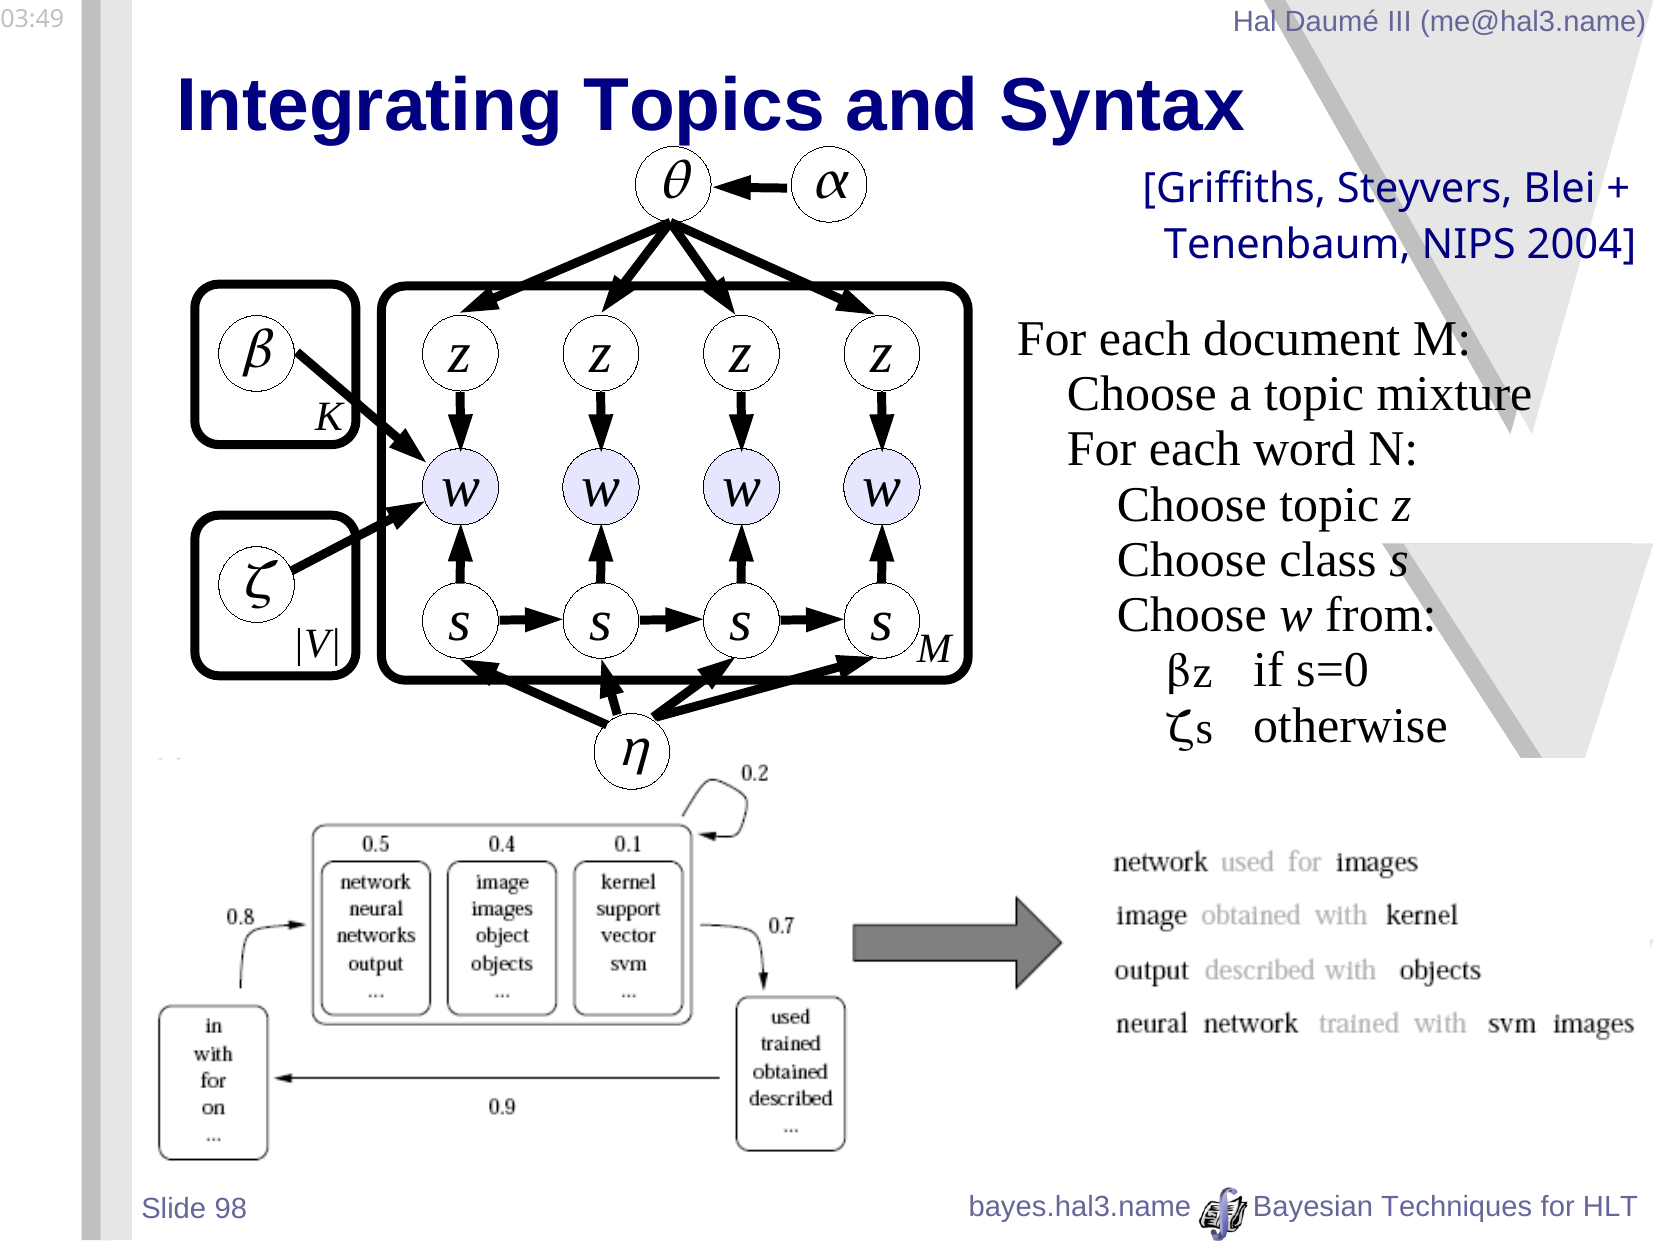

# Integrating Topics and Syntax


z
w
s
z
w
s
z
w
s
z
w
s

K

|V|
M

[Griffiths, Steyvers, Blei +
 Tenenbaum, NIPS 2004]
For each document M:
 Choose a topic mixture
 For each word N:
 Choose topic z
 Choose class s
 Choose w from:
 z	if s=0
 s	otherwise